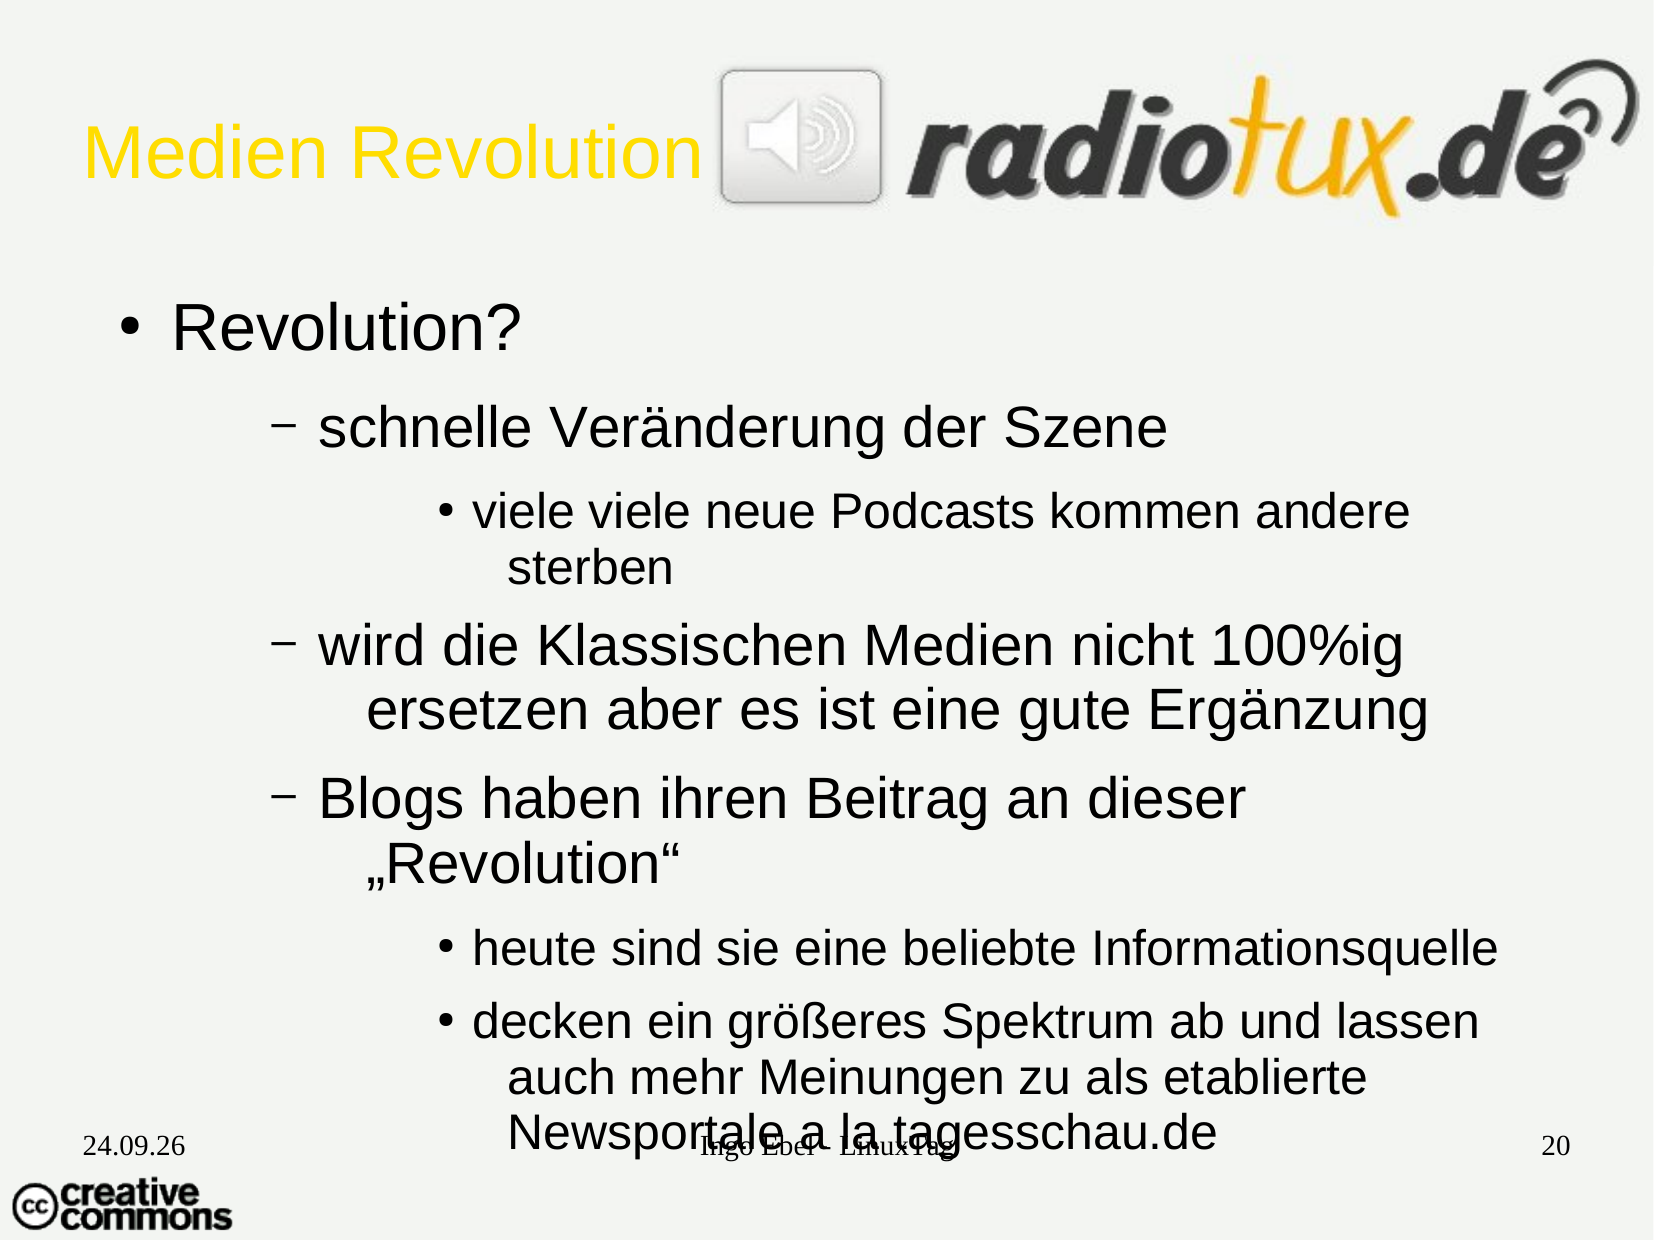

# Medien Revolution
Revolution?
schnelle Veränderung der Szene
viele viele neue Podcasts kommen andere sterben
wird die Klassischen Medien nicht 100%ig ersetzen aber es ist eine gute Ergänzung
Blogs haben ihren Beitrag an dieser „Revolution“
heute sind sie eine beliebte Informationsquelle
decken ein größeres Spektrum ab und lassen auch mehr Meinungen zu als etablierte Newsportale a la tagesschau.de
Ingo Ebel - LinuxTag
20